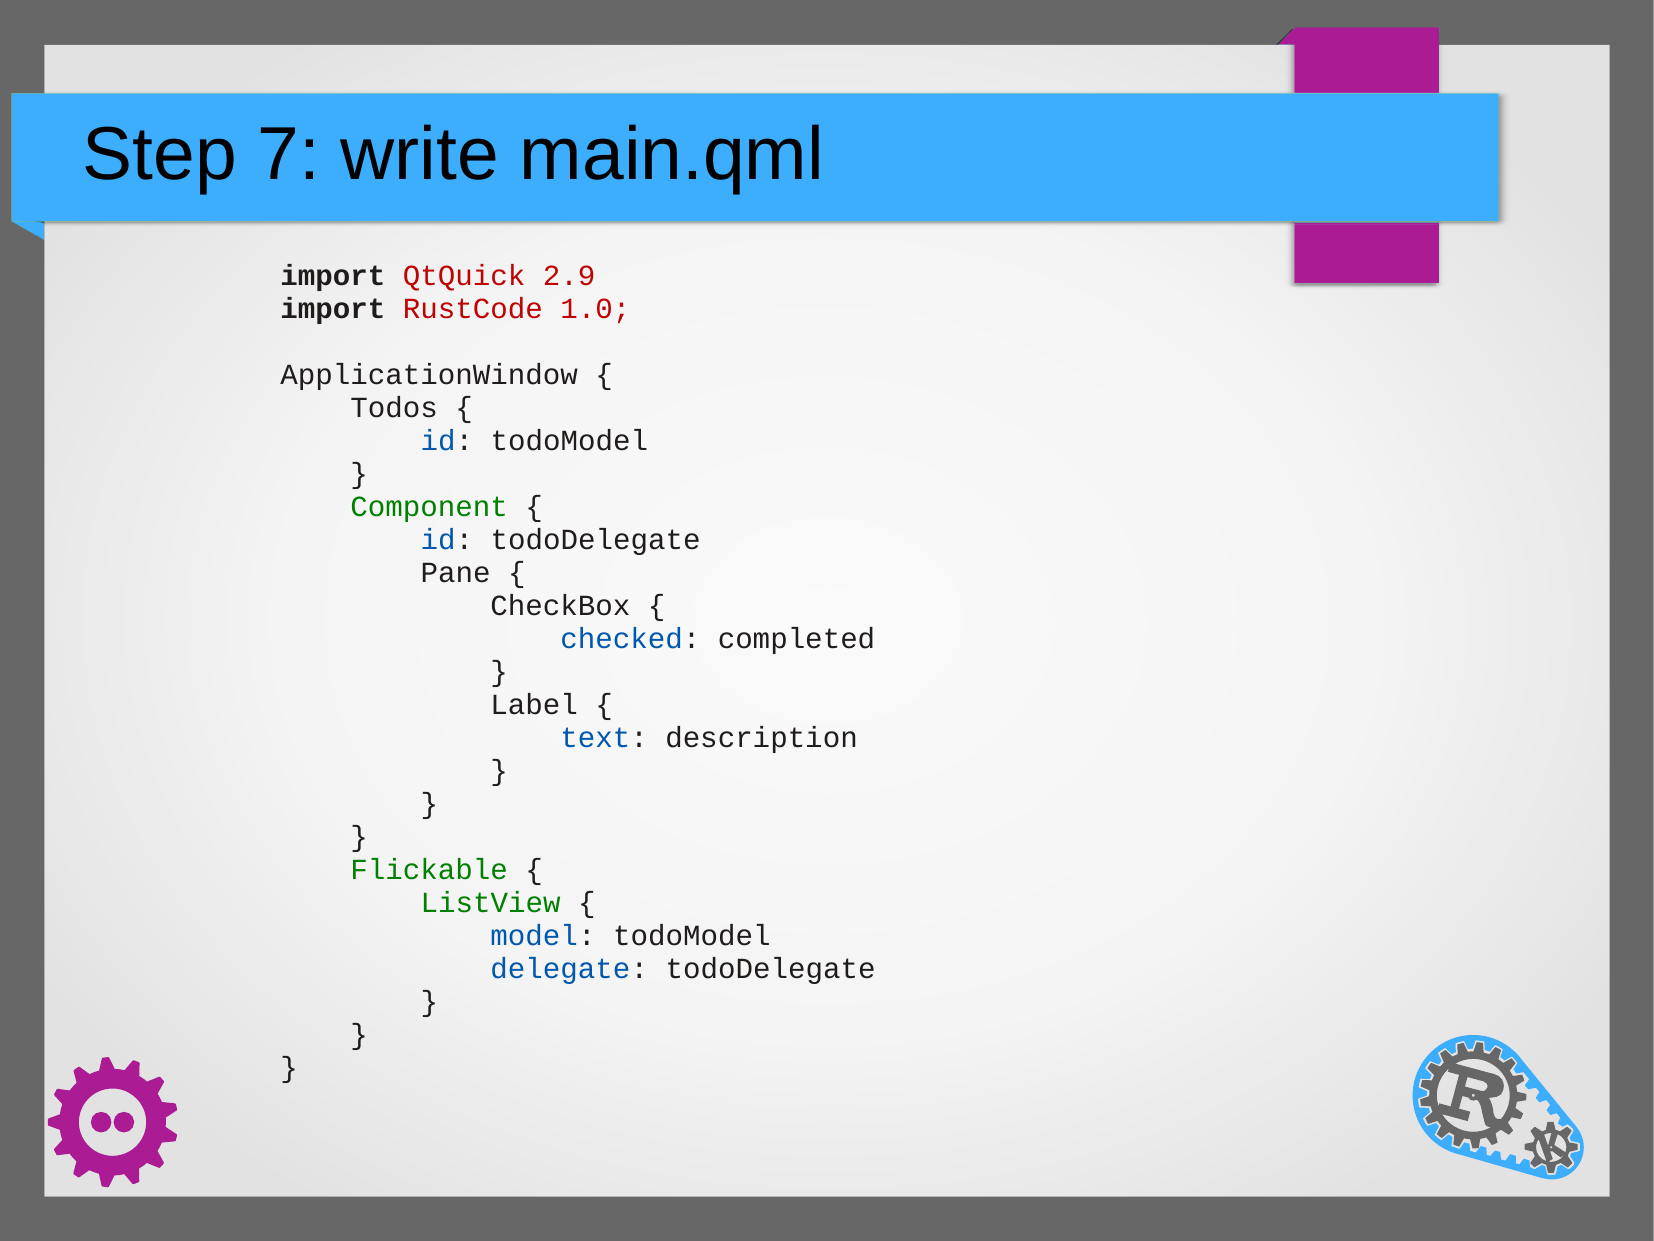

# Step 7: write main.qml
import QtQuick 2.9
import RustCode 1.0;
ApplicationWindow {
 Todos {
 id: todoModel
 }
 Component {
 id: todoDelegate
 Pane {
 CheckBox {
 checked: completed
 }
 Label {
 text: description
 }
 }
 }
 Flickable {
 ListView {
 model: todoModel
 delegate: todoDelegate
 }
 }
}